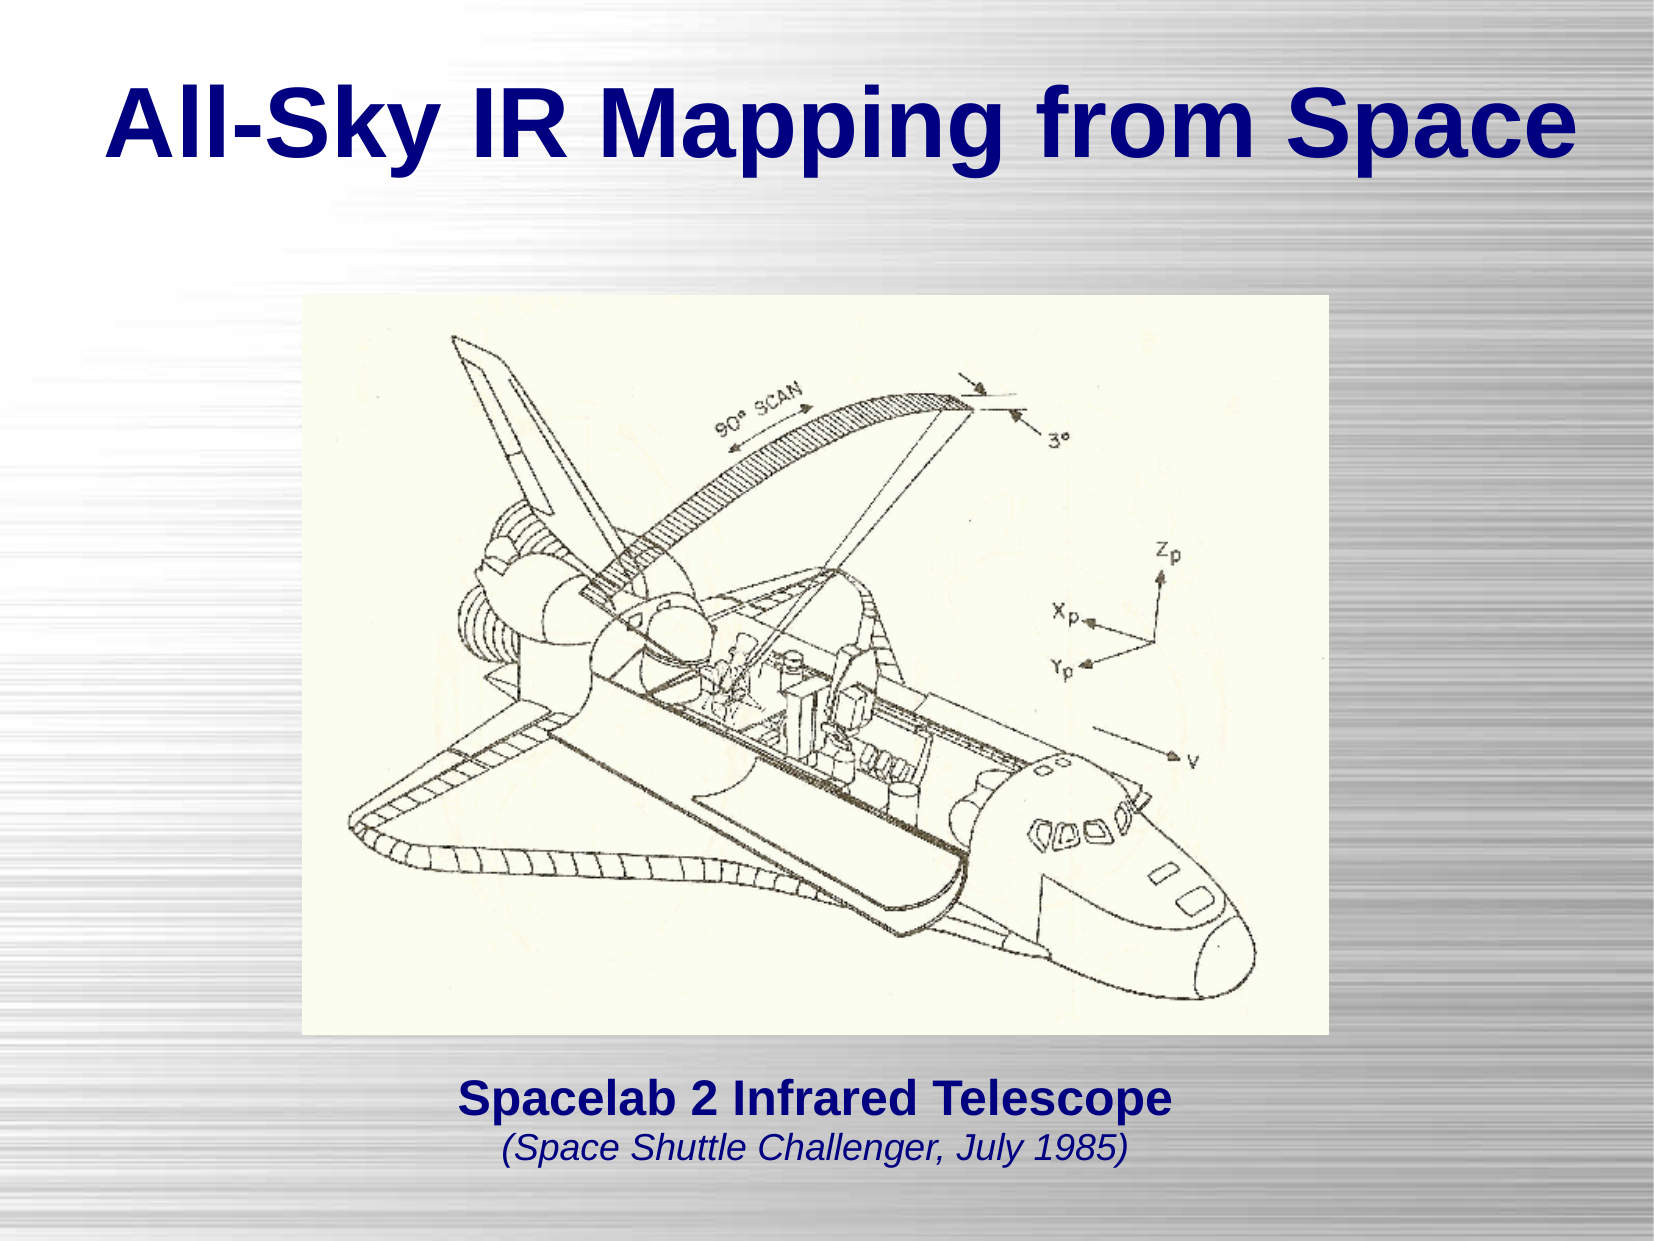

All-Sky IR Mapping from Space
Spacelab 2 Infrared Telescope
(Space Shuttle Challenger, July 1985)